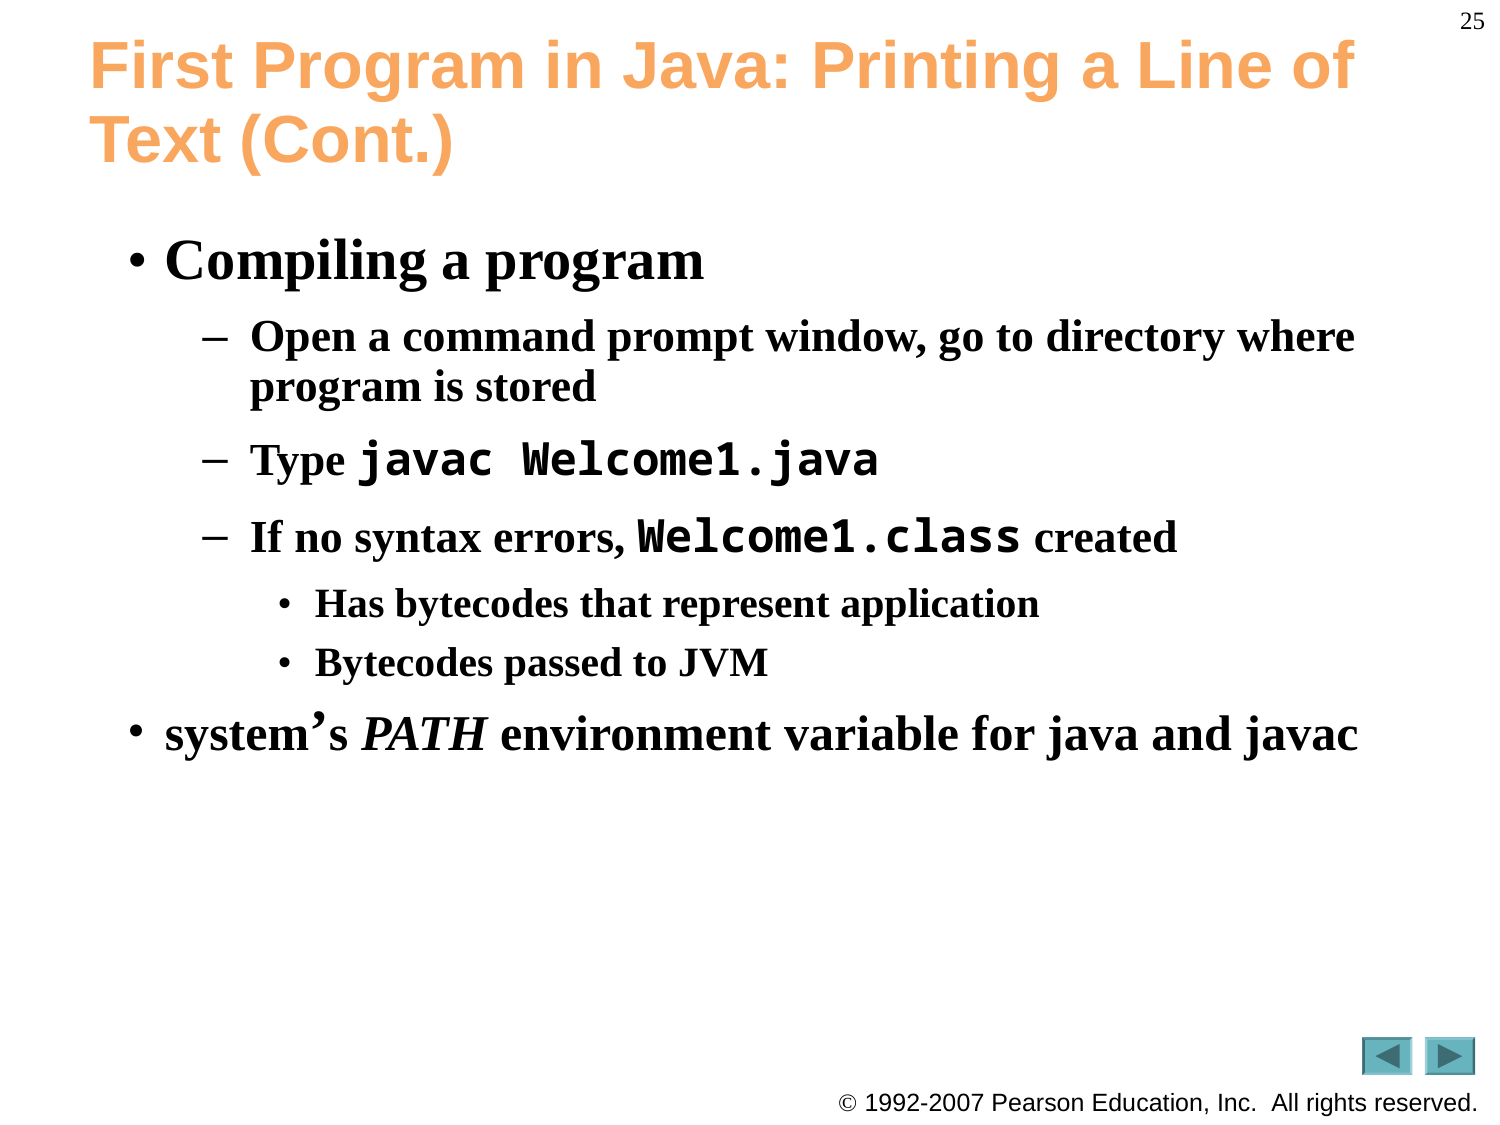

25
# First Program in Java: Printing a Line of Text (Cont.)
Compiling a program
Open a command prompt window, go to directory where program is stored
Type javac Welcome1.java
If no syntax errors, Welcome1.class created
Has bytecodes that represent application
Bytecodes passed to JVM
system’s PATH environment variable for java and javac